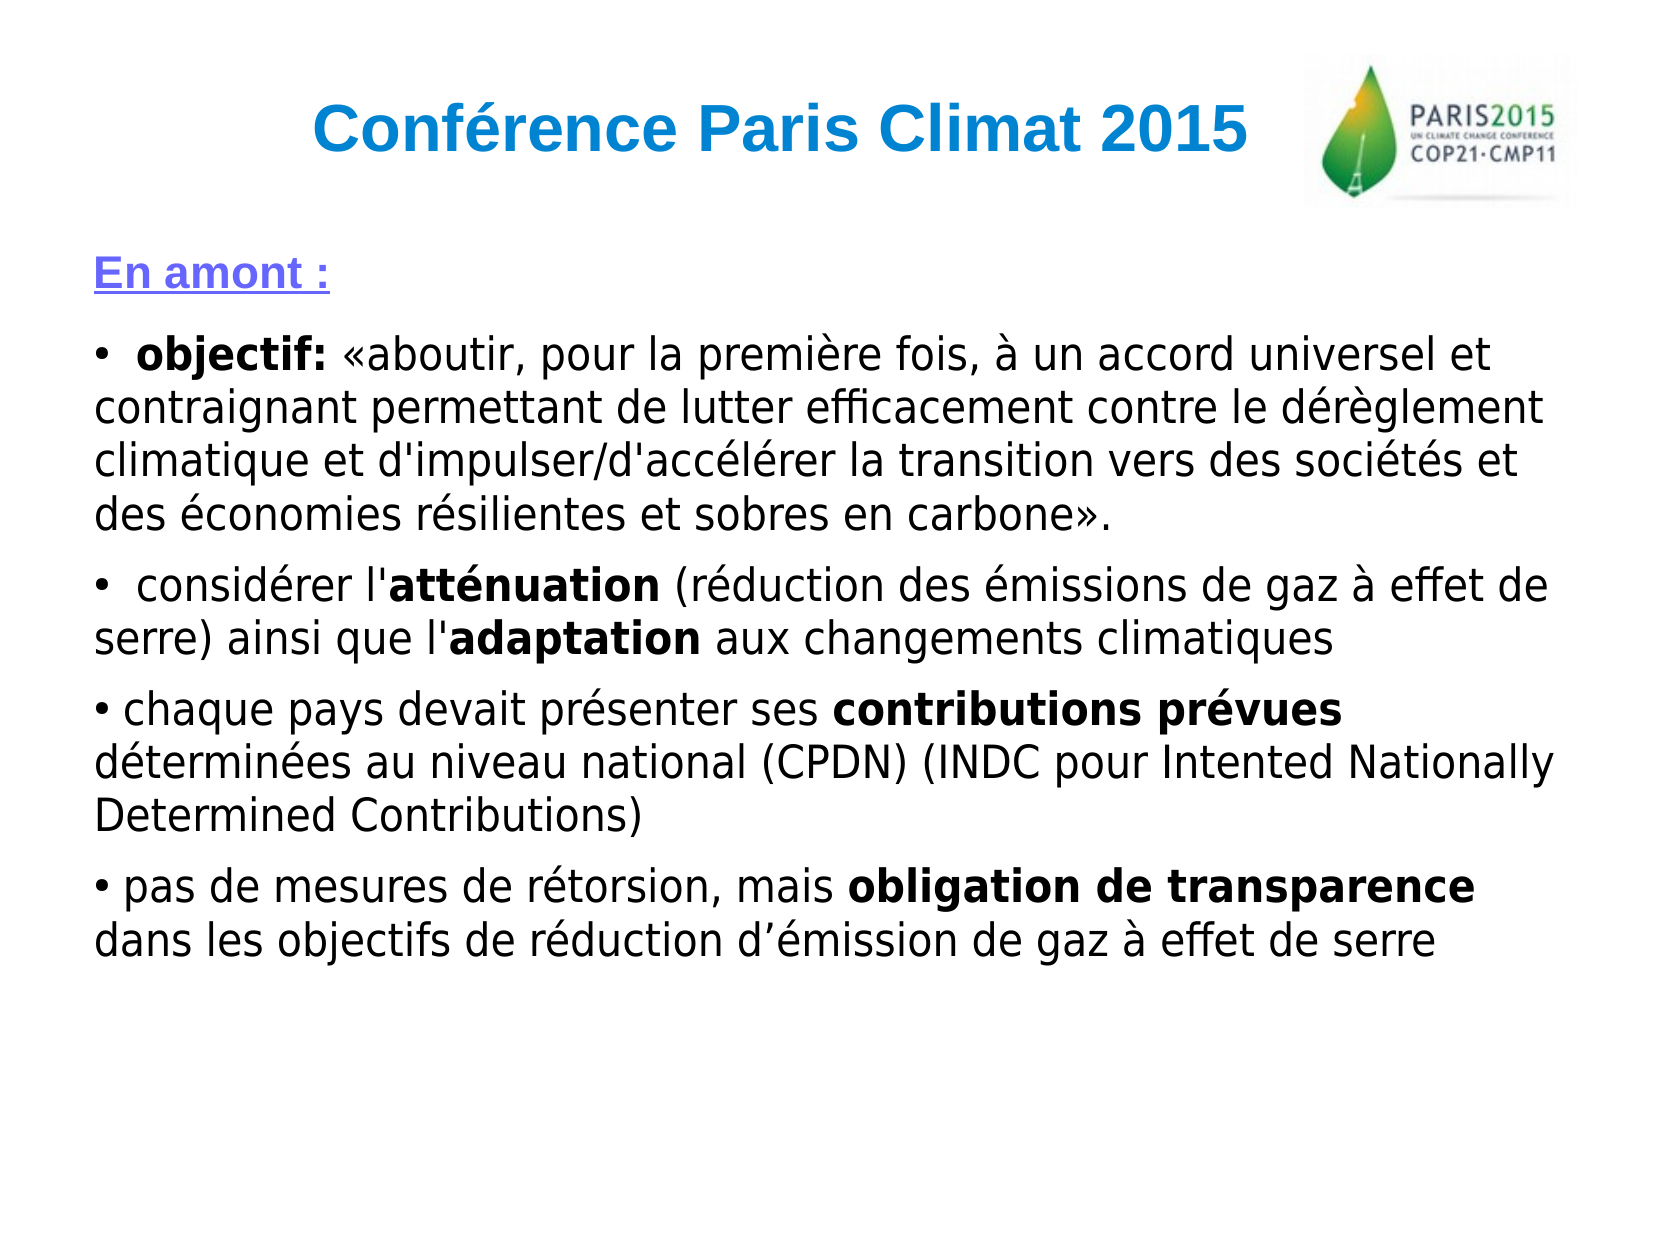

Conférence Paris Climat 2015
En amont :
 objectif: «aboutir, pour la première fois, à un accord universel et contraignant permettant de lutter efficacement contre le dérèglement climatique et d'impulser/d'accélérer la transition vers des sociétés et des économies résilientes et sobres en carbone».
 considérer l'atténuation (réduction des émissions de gaz à effet de serre) ainsi que l'adaptation aux changements climatiques
 chaque pays devait présenter ses contributions prévues déterminées au niveau national (CPDN) (INDC pour Intented Nationally Determined Contributions)
 pas de mesures de rétorsion, mais obligation de transparence dans les objectifs de réduction d’émission de gaz à effet de serre